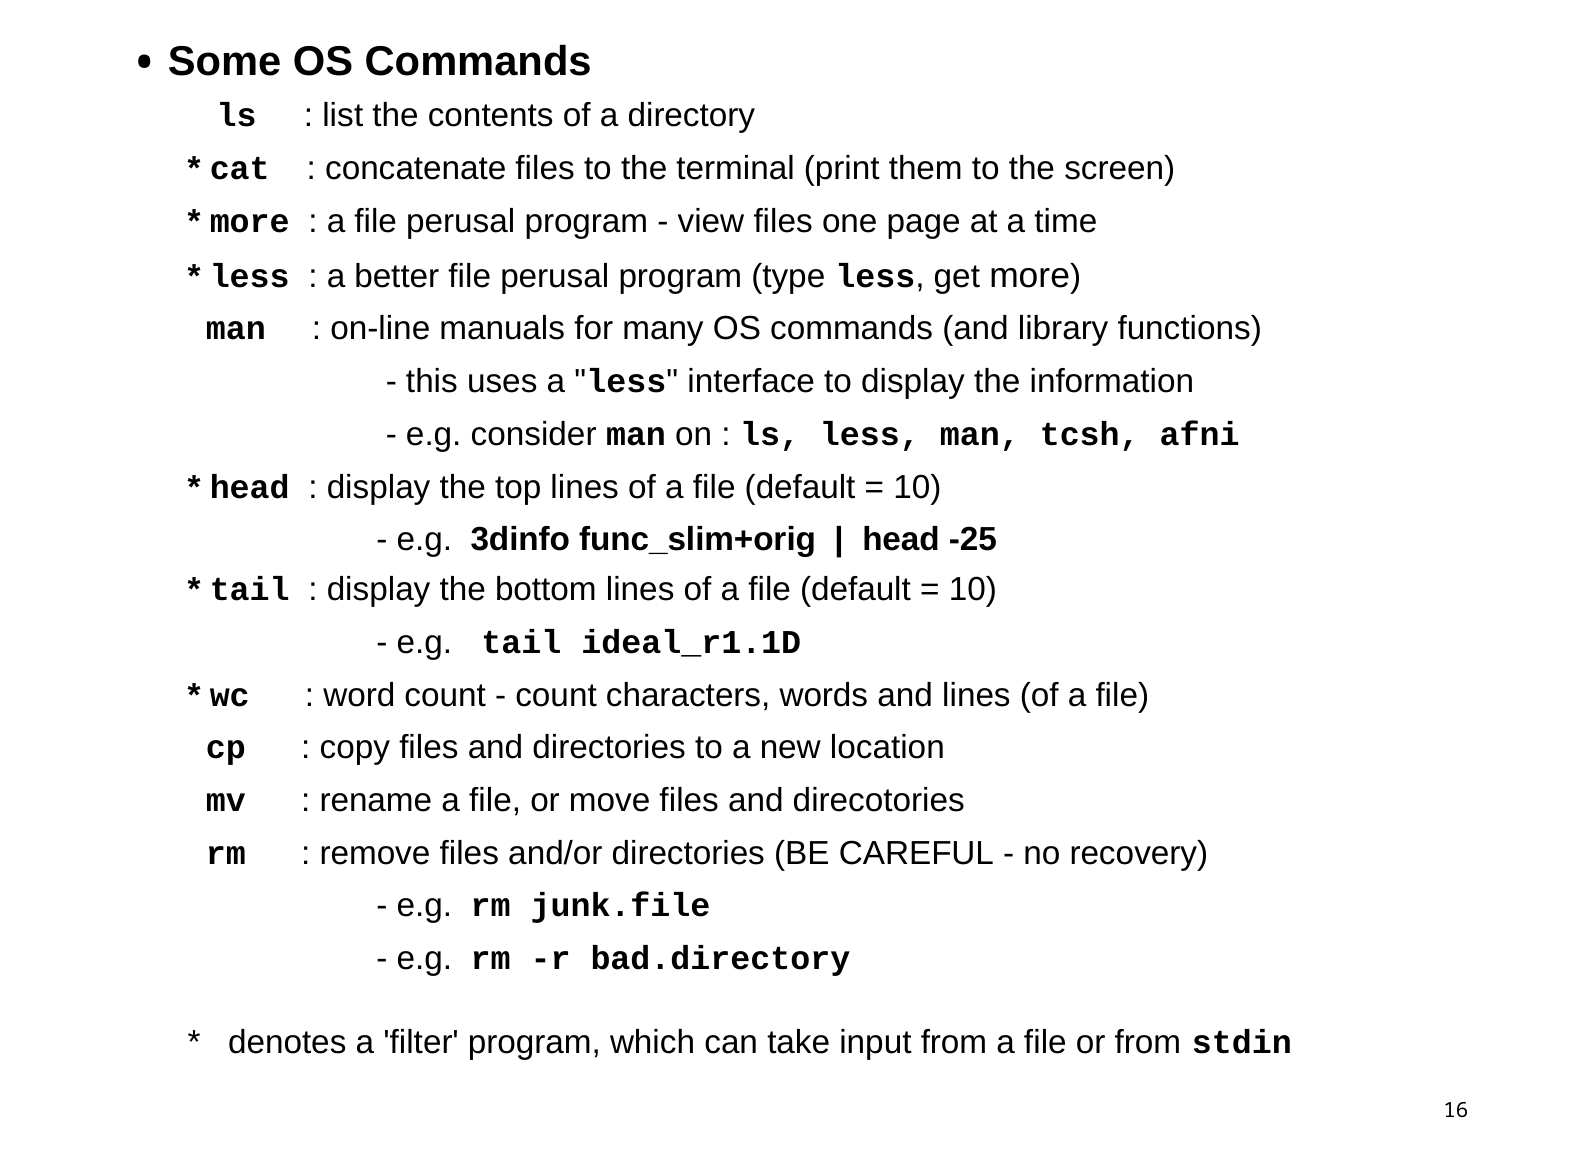

# Some OS Commands
 ls	 : list the contents of a directory
* cat : concatenate files to the terminal (print them to the screen)
* more : a file perusal program - view files one page at a time
* less : a better file perusal program (type less, get more)
 man : on-line manuals for many OS commands (and library functions)
		 - this uses a "less" interface to display the information
		 - e.g. consider man on : ls, less, man, tcsh, afni
* head : display the top lines of a file (default = 10)
		 - e.g. 3dinfo func_slim+orig | head -25
* tail : display the bottom lines of a file (default = 10)
		 - e.g. tail ideal_r1.1D
* wc : word count - count characters, words and lines (of a file)
 cp : copy files and directories to a new location
 mv : rename a file, or move files and direcotories
 rm : remove files and/or directories (BE CAREFUL - no recovery)
		 - e.g. rm junk.file
		 - e.g. rm -r bad.directory
* denotes a 'filter' program, which can take input from a file or from stdin